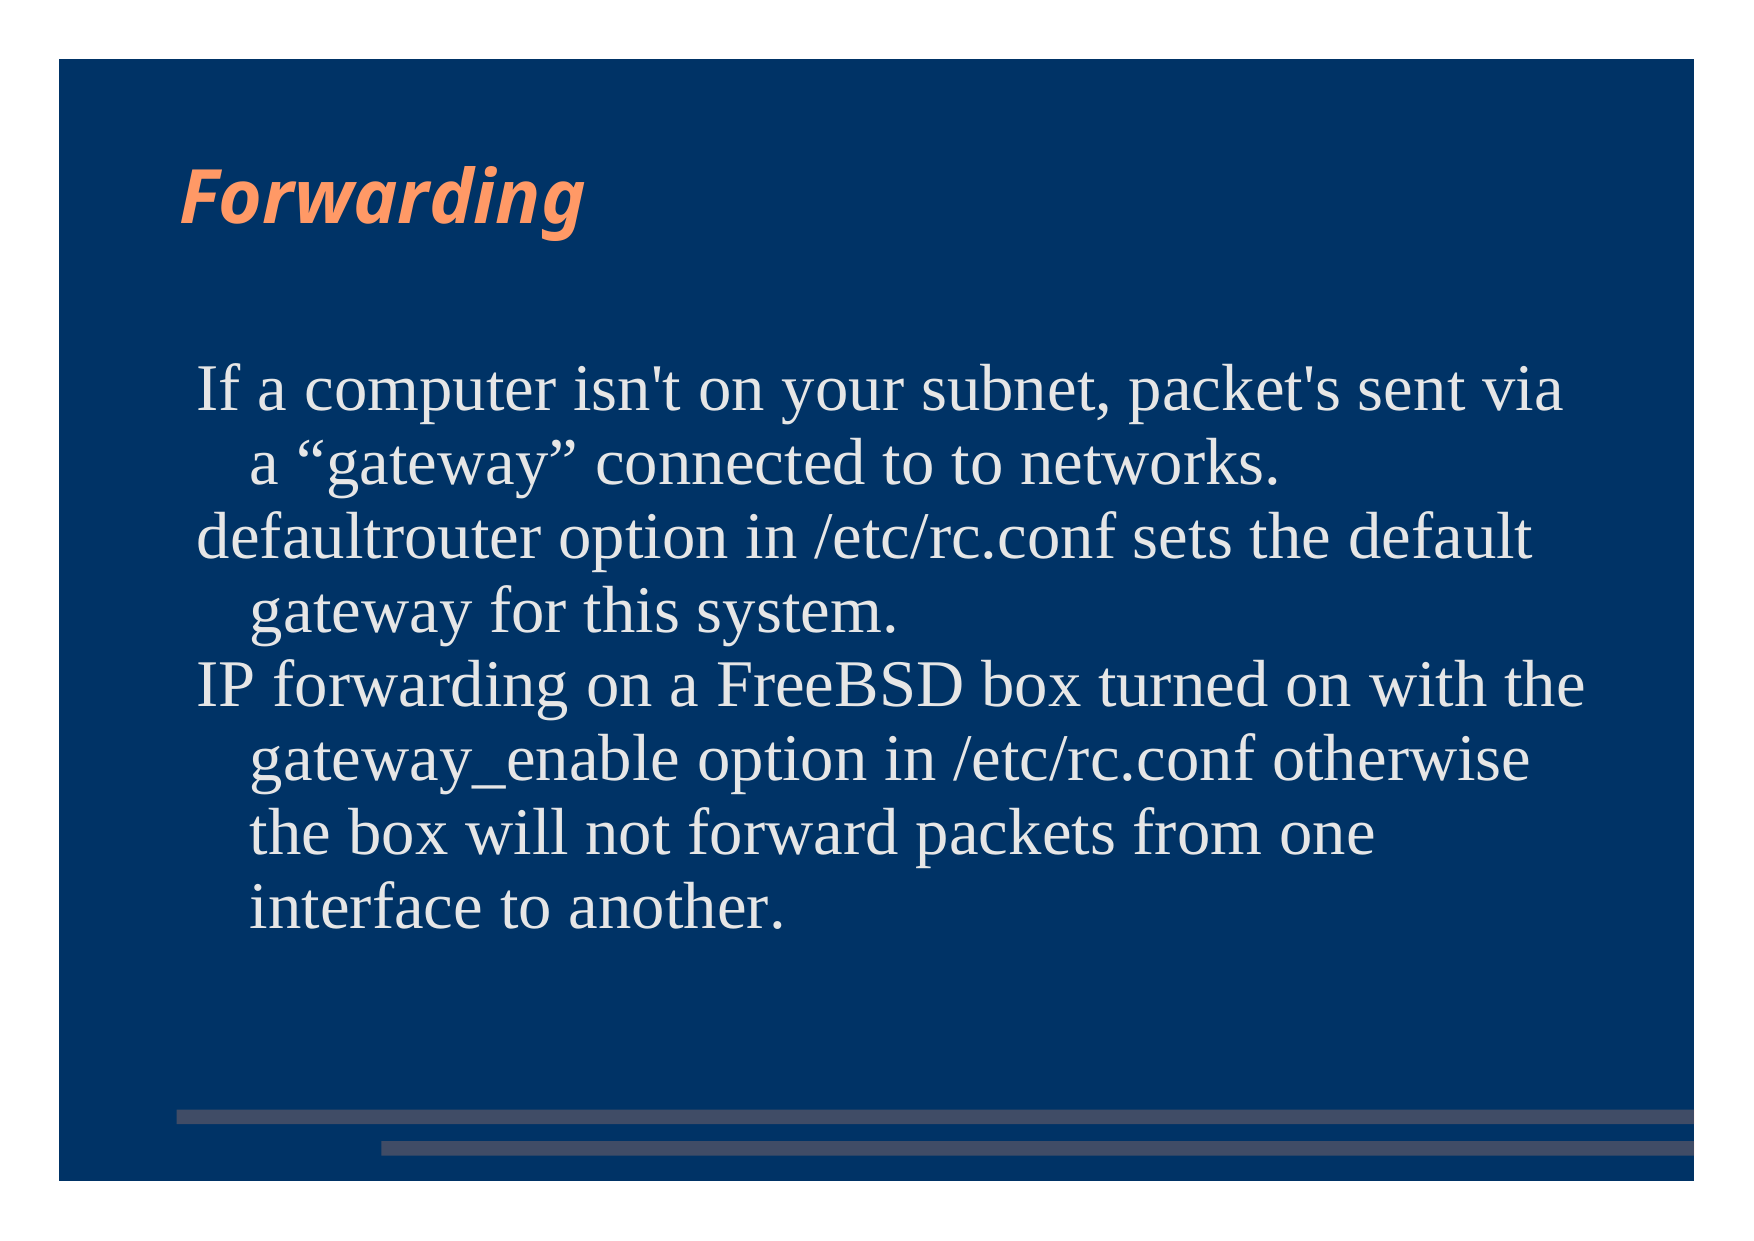

# Forwarding
If a computer isn't on your subnet, packet's sent via a “gateway” connected to to networks.
defaultrouter option in /etc/rc.conf sets the default gateway for this system.
IP forwarding on a FreeBSD box turned on with the gateway_enable option in /etc/rc.conf otherwise the box will not forward packets from one interface to another.